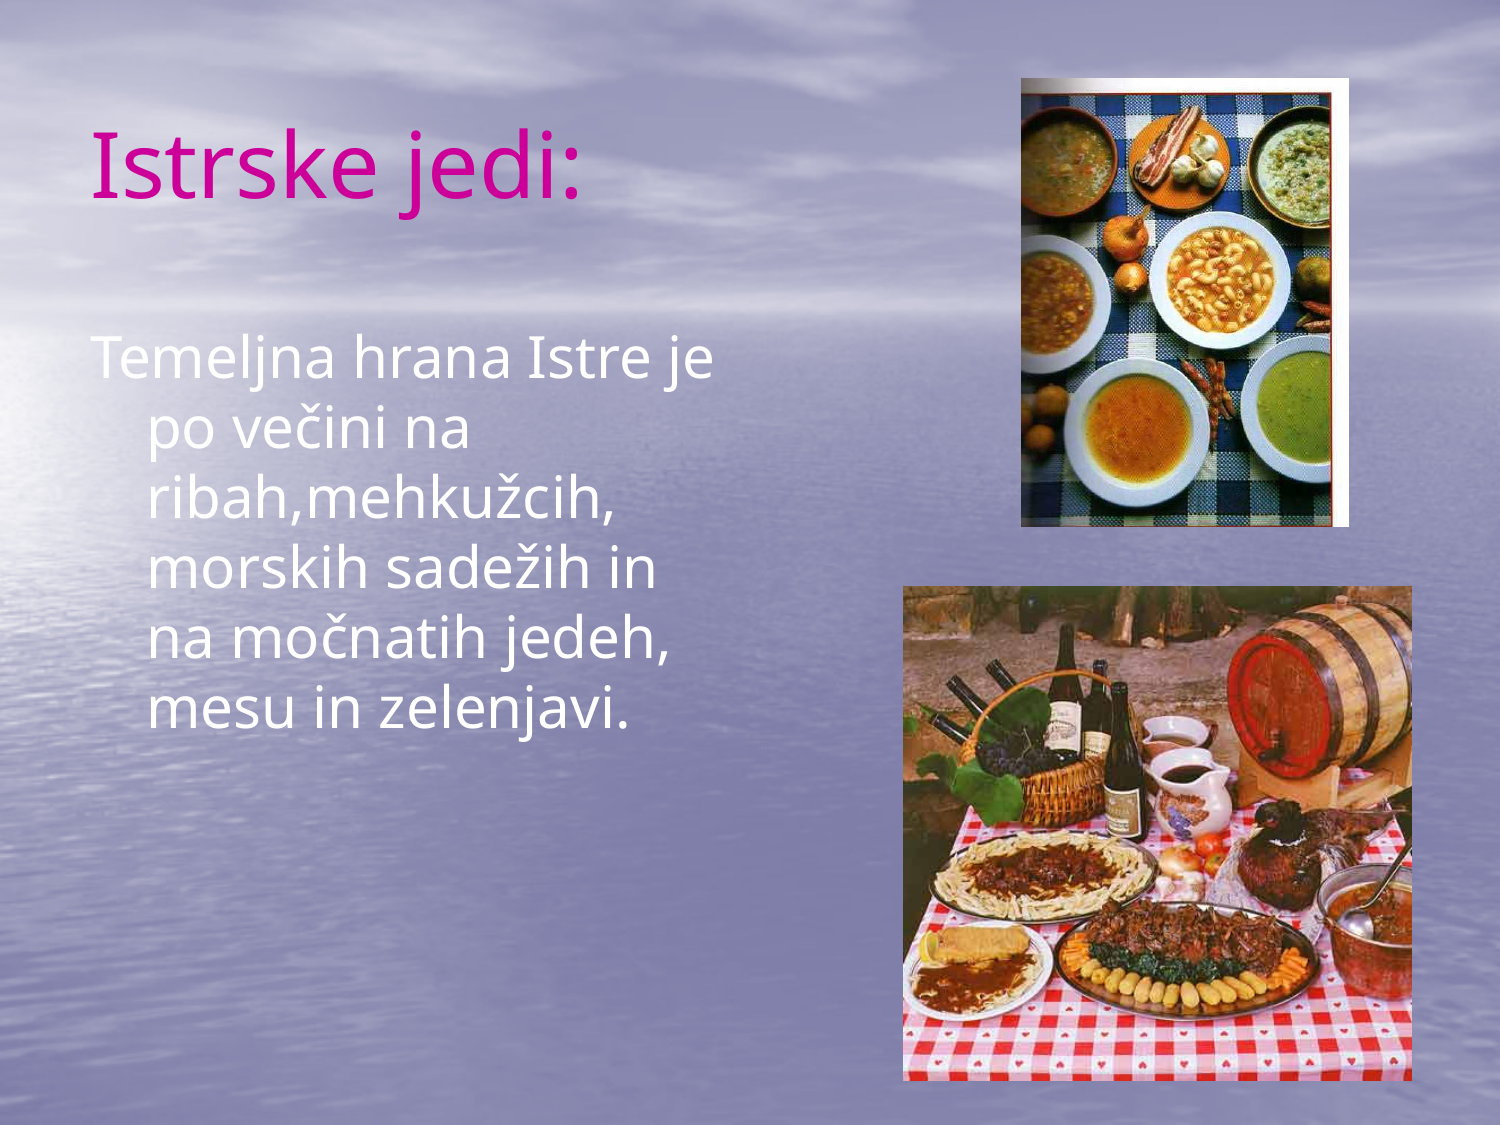

# Istrske jedi:
Temeljna hrana Istre je po večini na ribah,mehkužcih, morskih sadežih in na močnatih jedeh, mesu in zelenjavi.